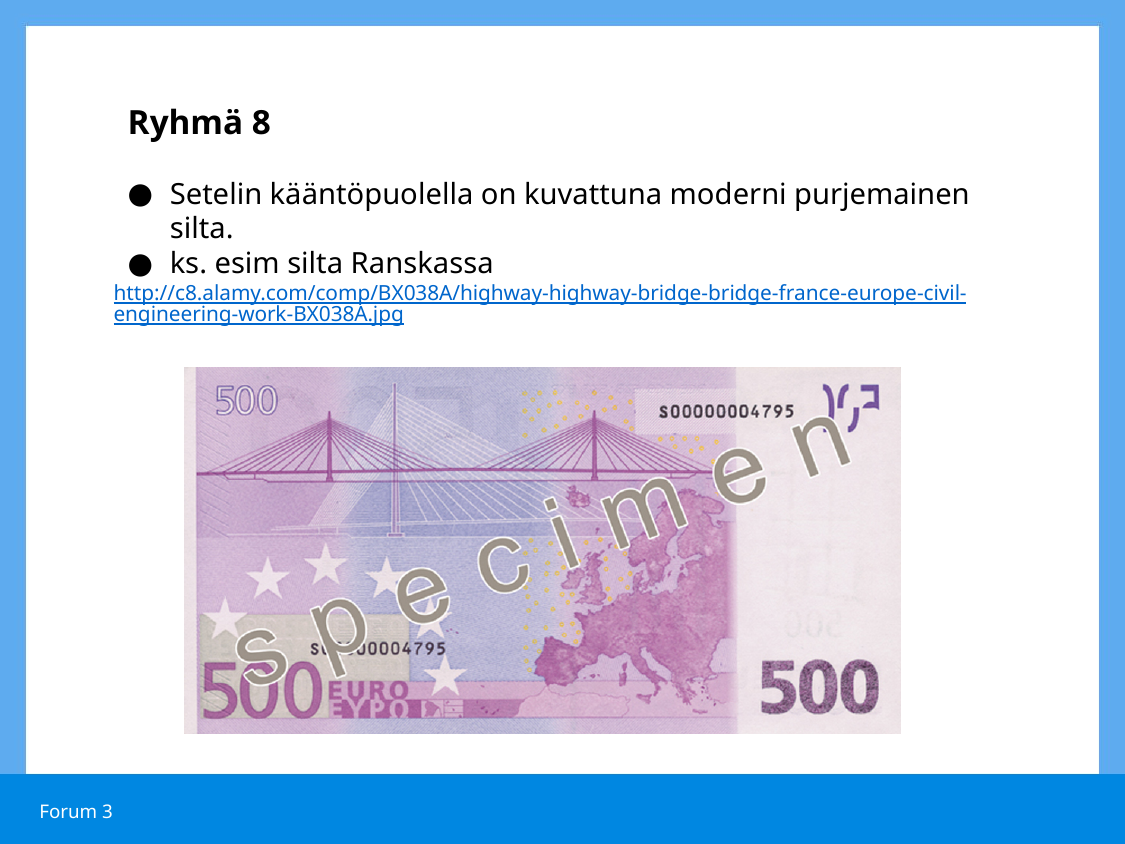

# Ryhmä 8
Setelin kääntöpuolella on kuvattuna moderni purjemainen silta.
ks. esim silta Ranskassa
http://c8.alamy.com/comp/BX038A/highway-highway-bridge-bridge-france-europe-civil-engineering-work-BX038A.jpg